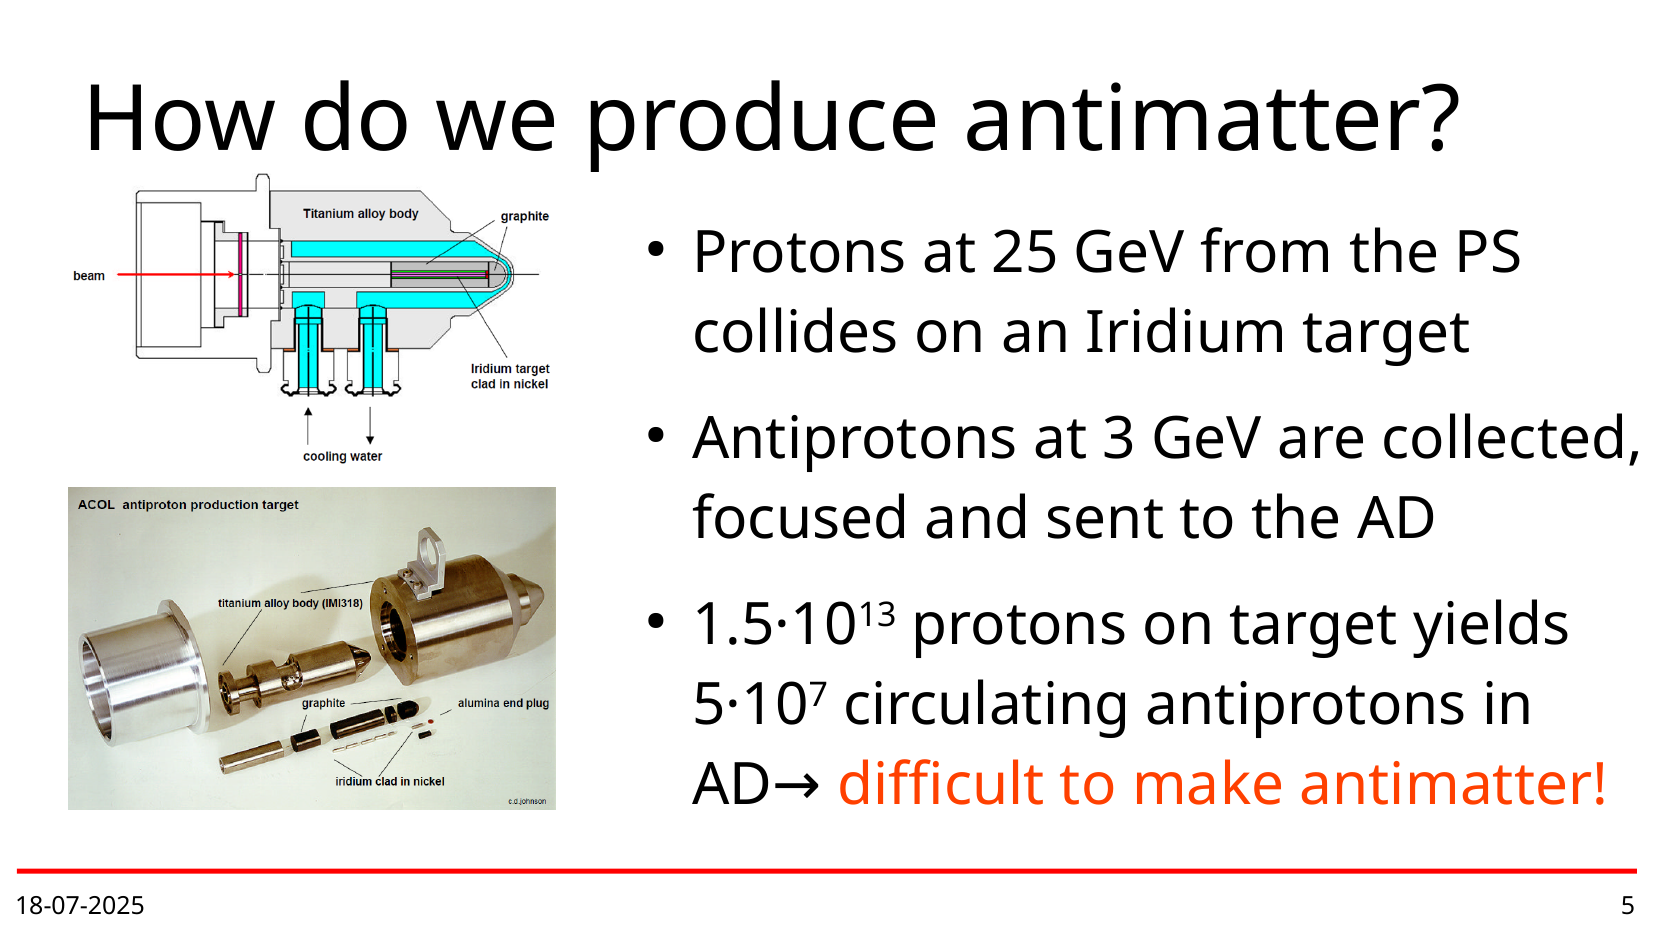

# How do we produce antimatter?
Protons at 25 GeV from the PS collides on an Iridium target
Antiprotons at 3 GeV are collected, focused and sent to the AD
1.5·1013 protons on target yields
5·107 circulating antiprotons in AD→ difficult to make antimatter!
18-07-2025
5